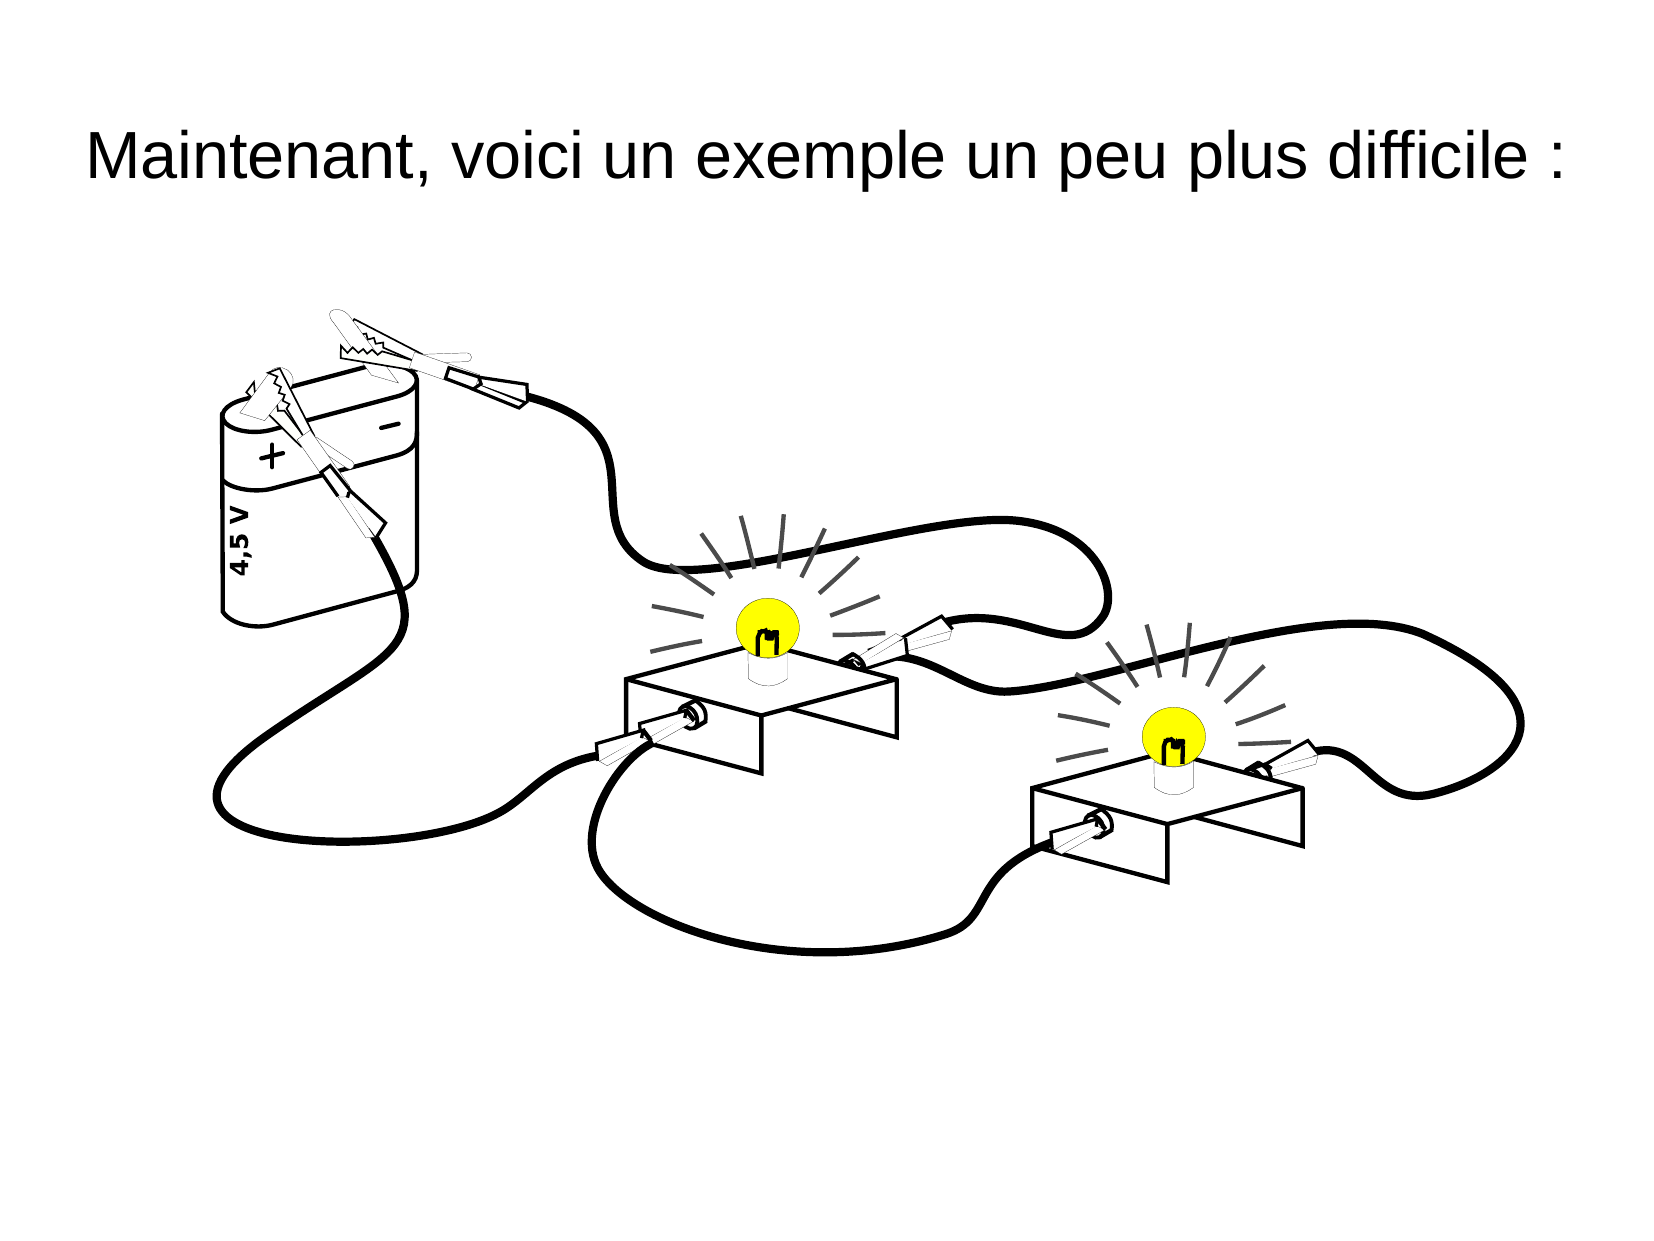

# Maintenant, voici un exemple un peu plus difficile :